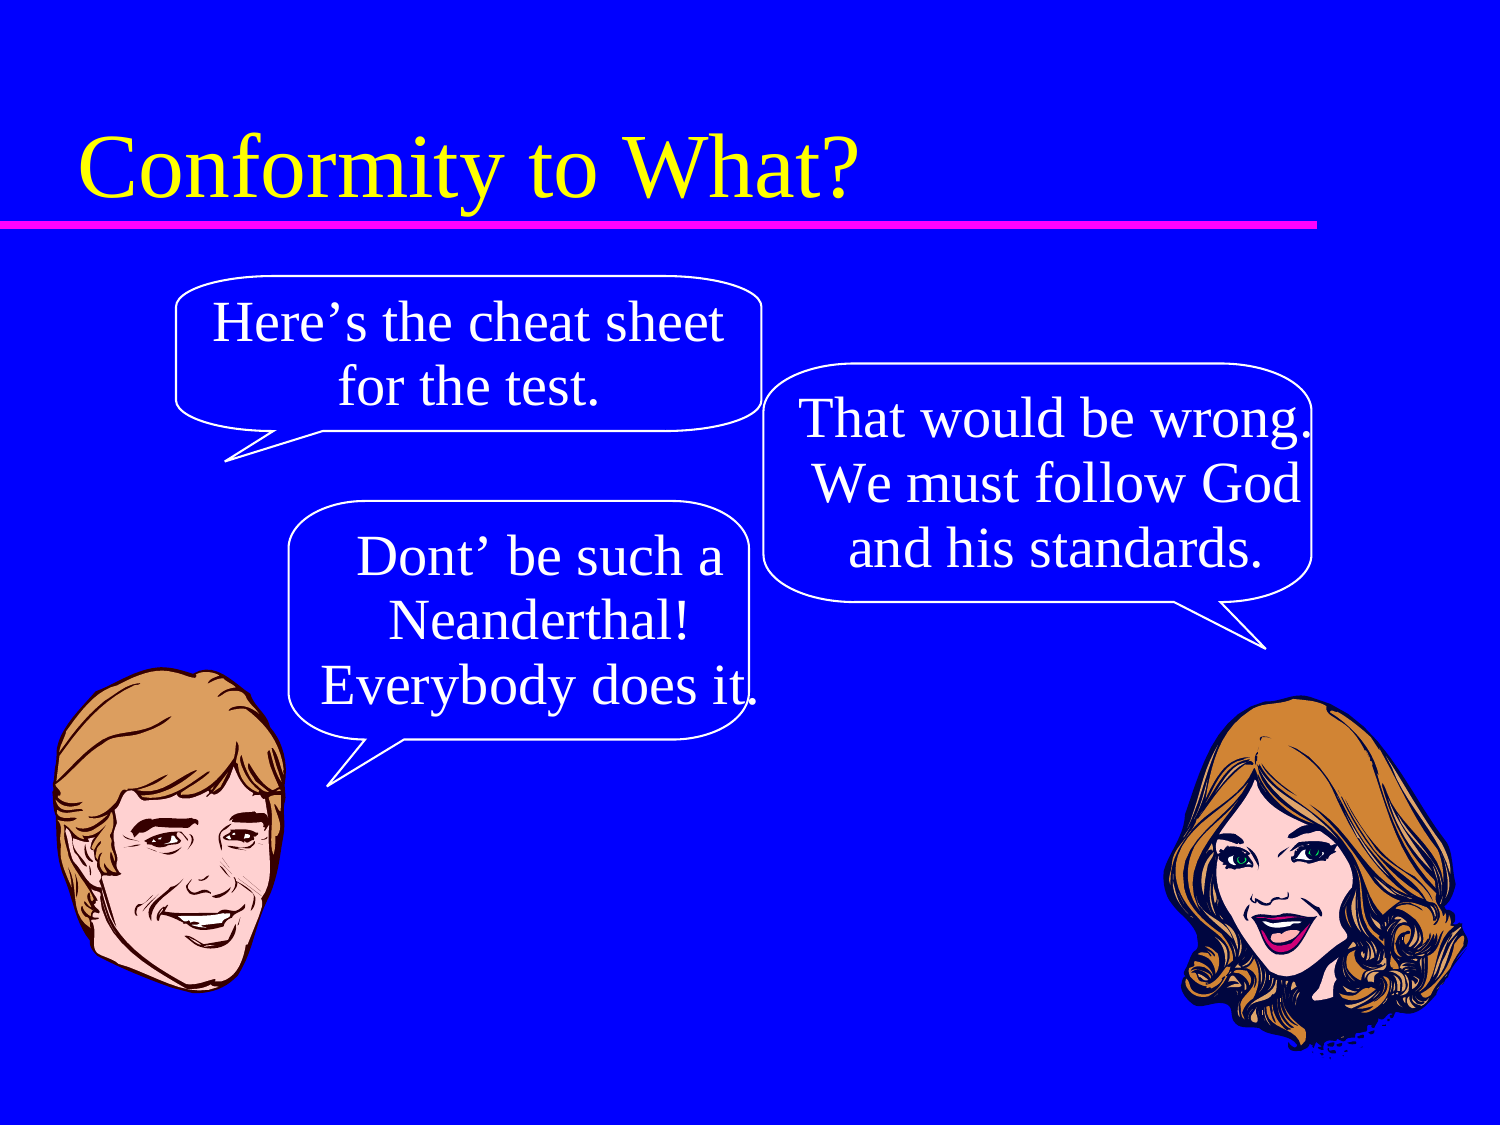

# Conformity to What?
Here’s the cheat sheet
for the test.
That would be wrong.
We must follow God
and his standards.
Dont’ be such a
Neanderthal!
Everybody does it.